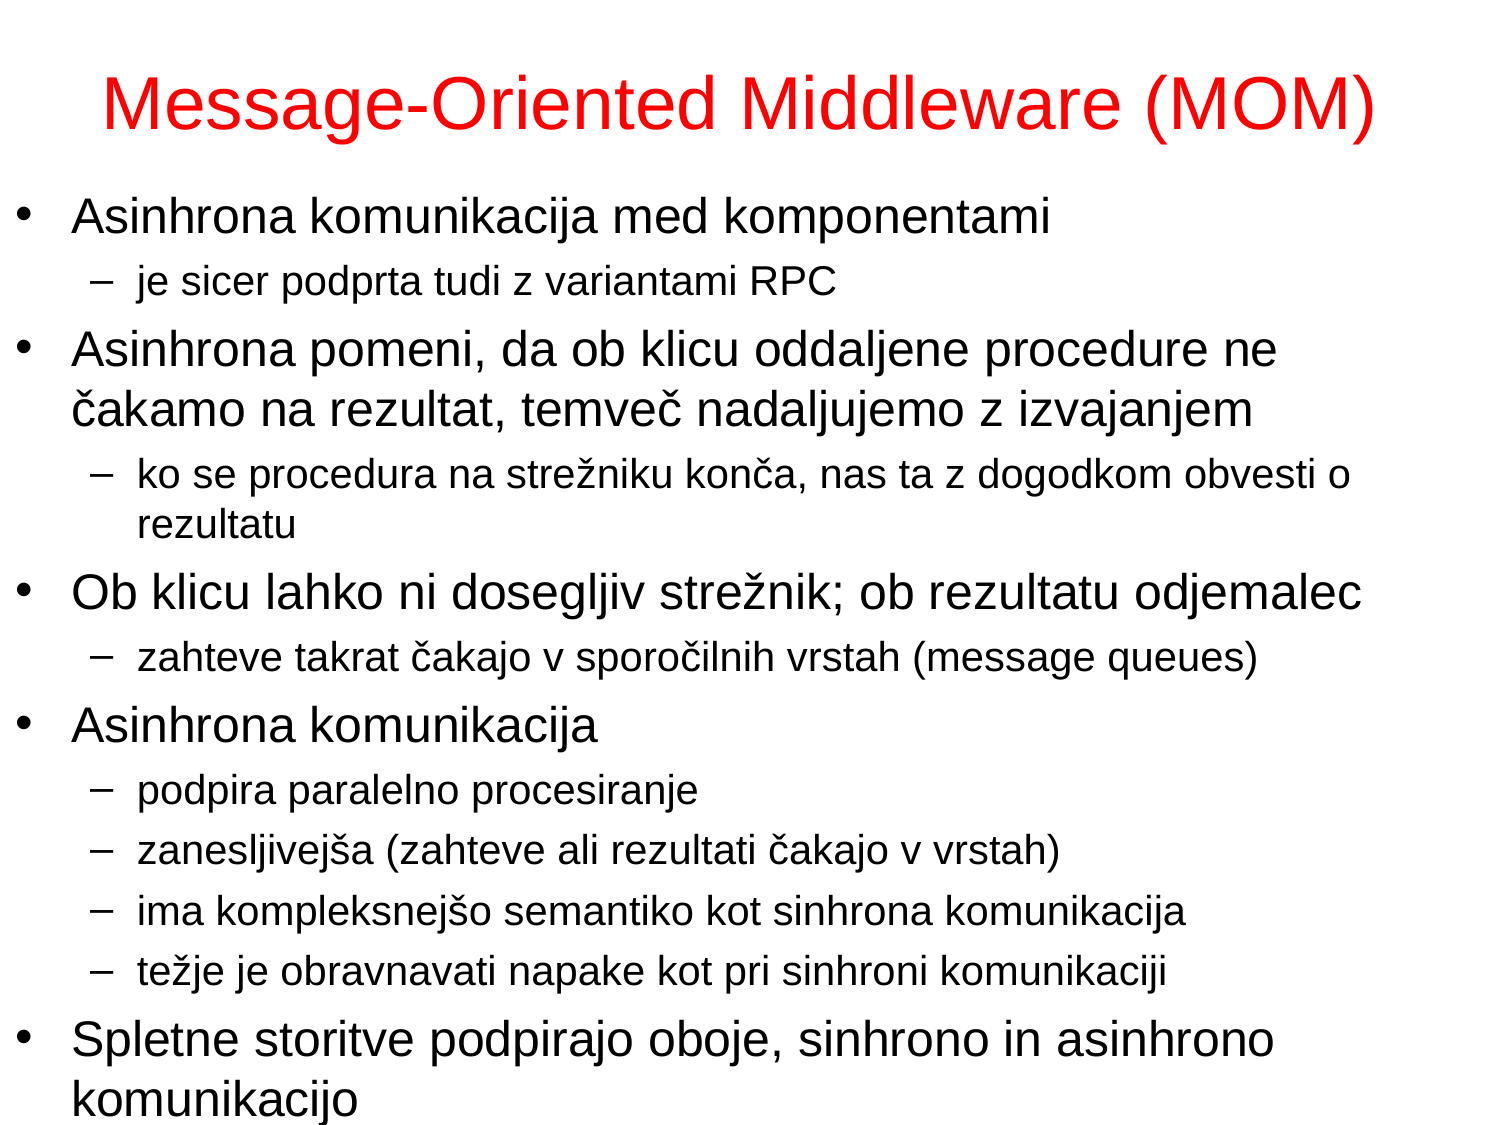

# Message-Oriented Middleware (MOM)
Asinhrona komunikacija med komponentami
je sicer podprta tudi z variantami RPC
Asinhrona pomeni, da ob klicu oddaljene procedure ne čakamo na rezultat, temveč nadaljujemo z izvajanjem
ko se procedura na strežniku konča, nas ta z dogodkom obvesti o rezultatu
Ob klicu lahko ni dosegljiv strežnik; ob rezultatu odjemalec
zahteve takrat čakajo v sporočilnih vrstah (message queues)
Asinhrona komunikacija
podpira paralelno procesiranje
zanesljivejša (zahteve ali rezultati čakajo v vrstah)
ima kompleksnejšo semantiko kot sinhrona komunikacija
težje je obravnavati napake kot pri sinhroni komunikaciji
Spletne storitve podpirajo oboje, sinhrono in asinhrono komunikacijo